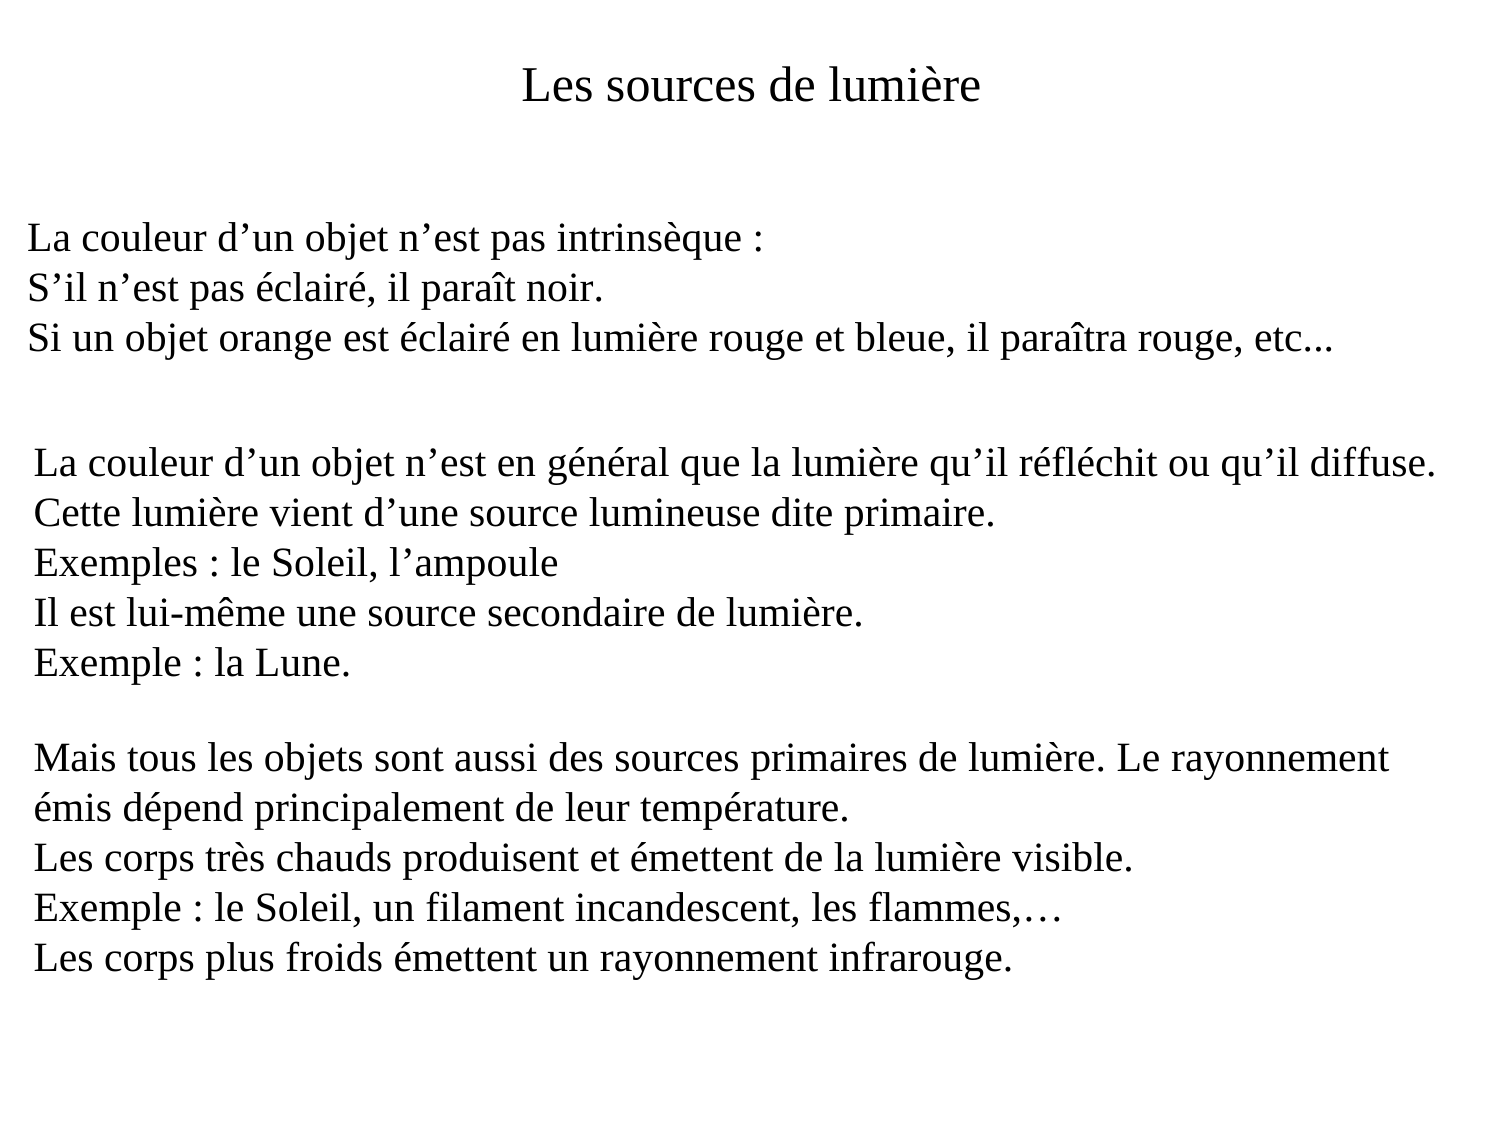

Les sources de lumière
La couleur d’un objet n’est pas intrinsèque :
S’il n’est pas éclairé, il paraît noir.
Si un objet orange est éclairé en lumière rouge et bleue, il paraîtra rouge, etc...
La couleur d’un objet n’est en général que la lumière qu’il réfléchit ou qu’il diffuse.
Cette lumière vient d’une source lumineuse dite primaire.
Exemples : le Soleil, l’ampoule
Il est lui-même une source secondaire de lumière.
Exemple : la Lune.
Mais tous les objets sont aussi des sources primaires de lumière. Le rayonnement
émis dépend principalement de leur température.
Les corps très chauds produisent et émettent de la lumière visible.
Exemple : le Soleil, un filament incandescent, les flammes,…
Les corps plus froids émettent un rayonnement infrarouge.